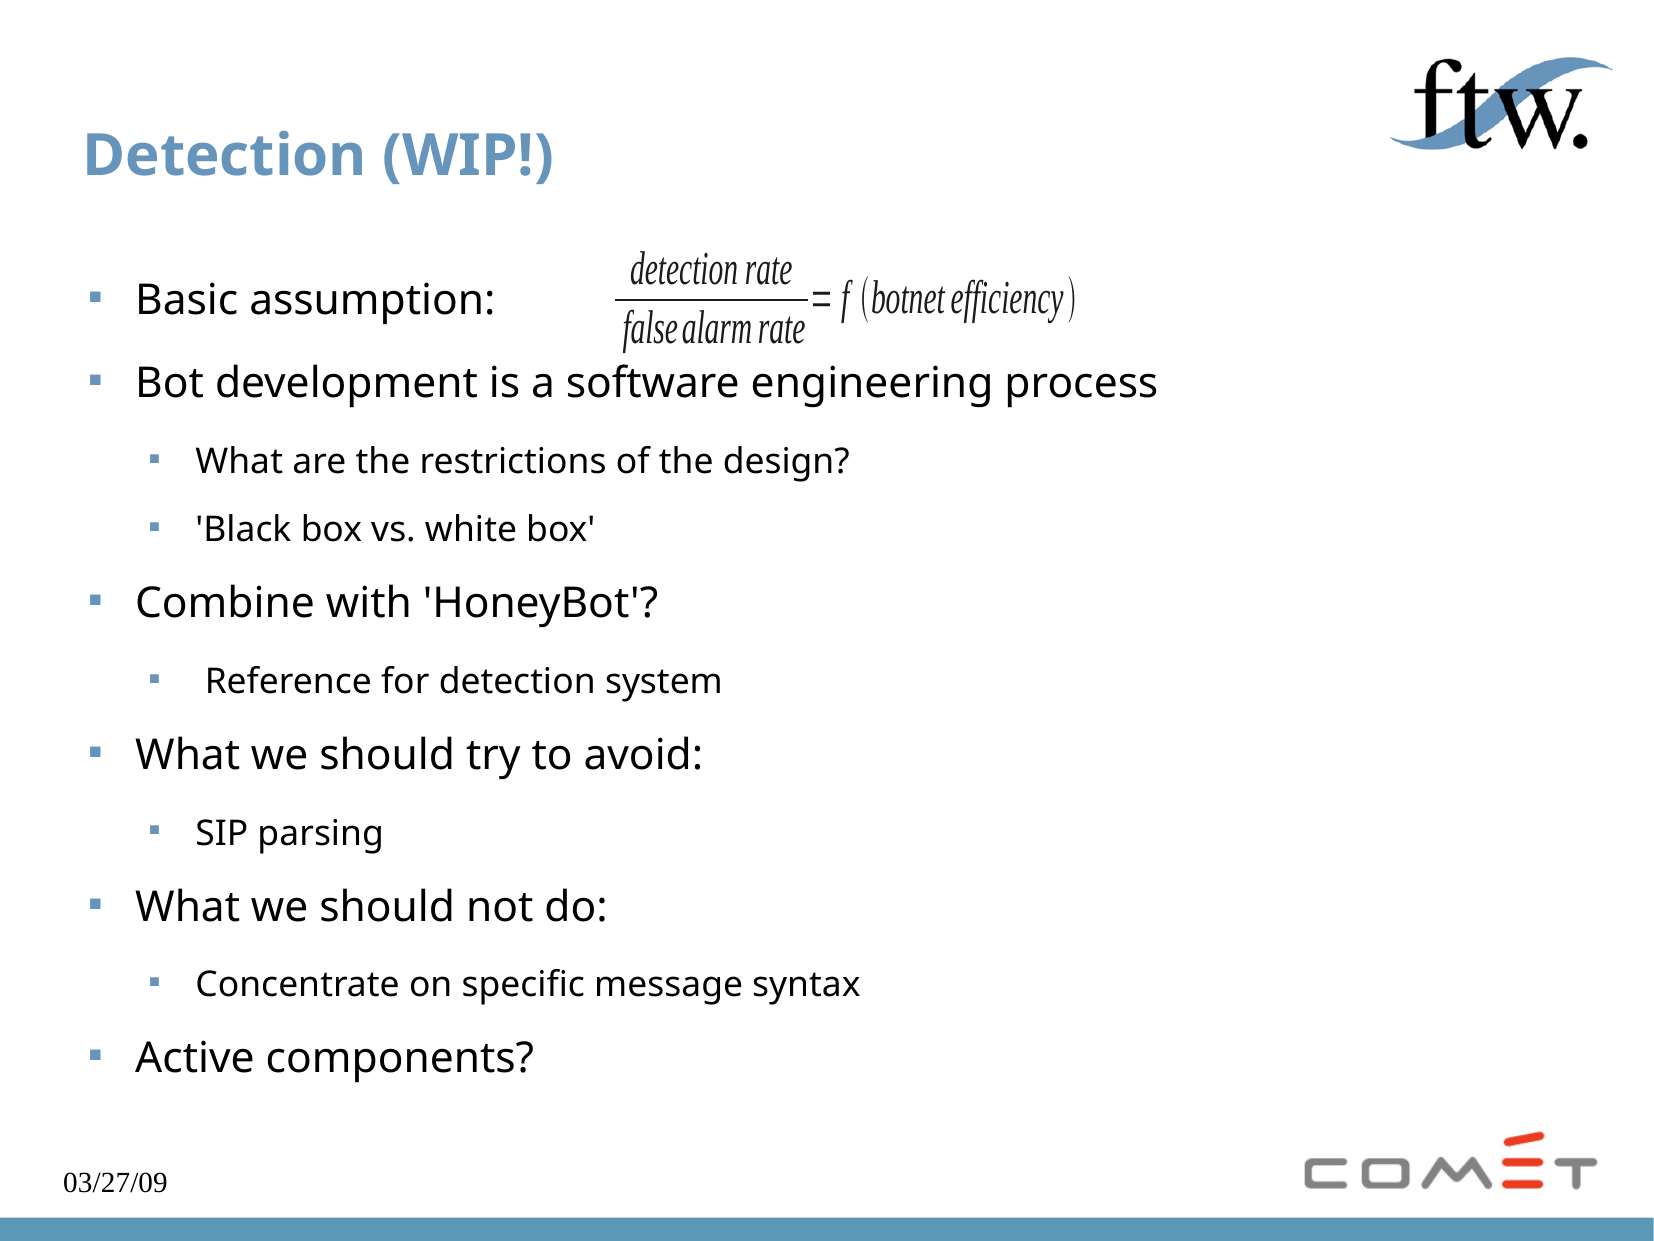

# Detection (WIP!)
Basic assumption:
Bot development is a software engineering process
What are the restrictions of the design?
'Black box vs. white box'
Combine with 'HoneyBot'?
 Reference for detection system
What we should try to avoid:
SIP parsing
What we should not do:
Concentrate on specific message syntax
Active components?